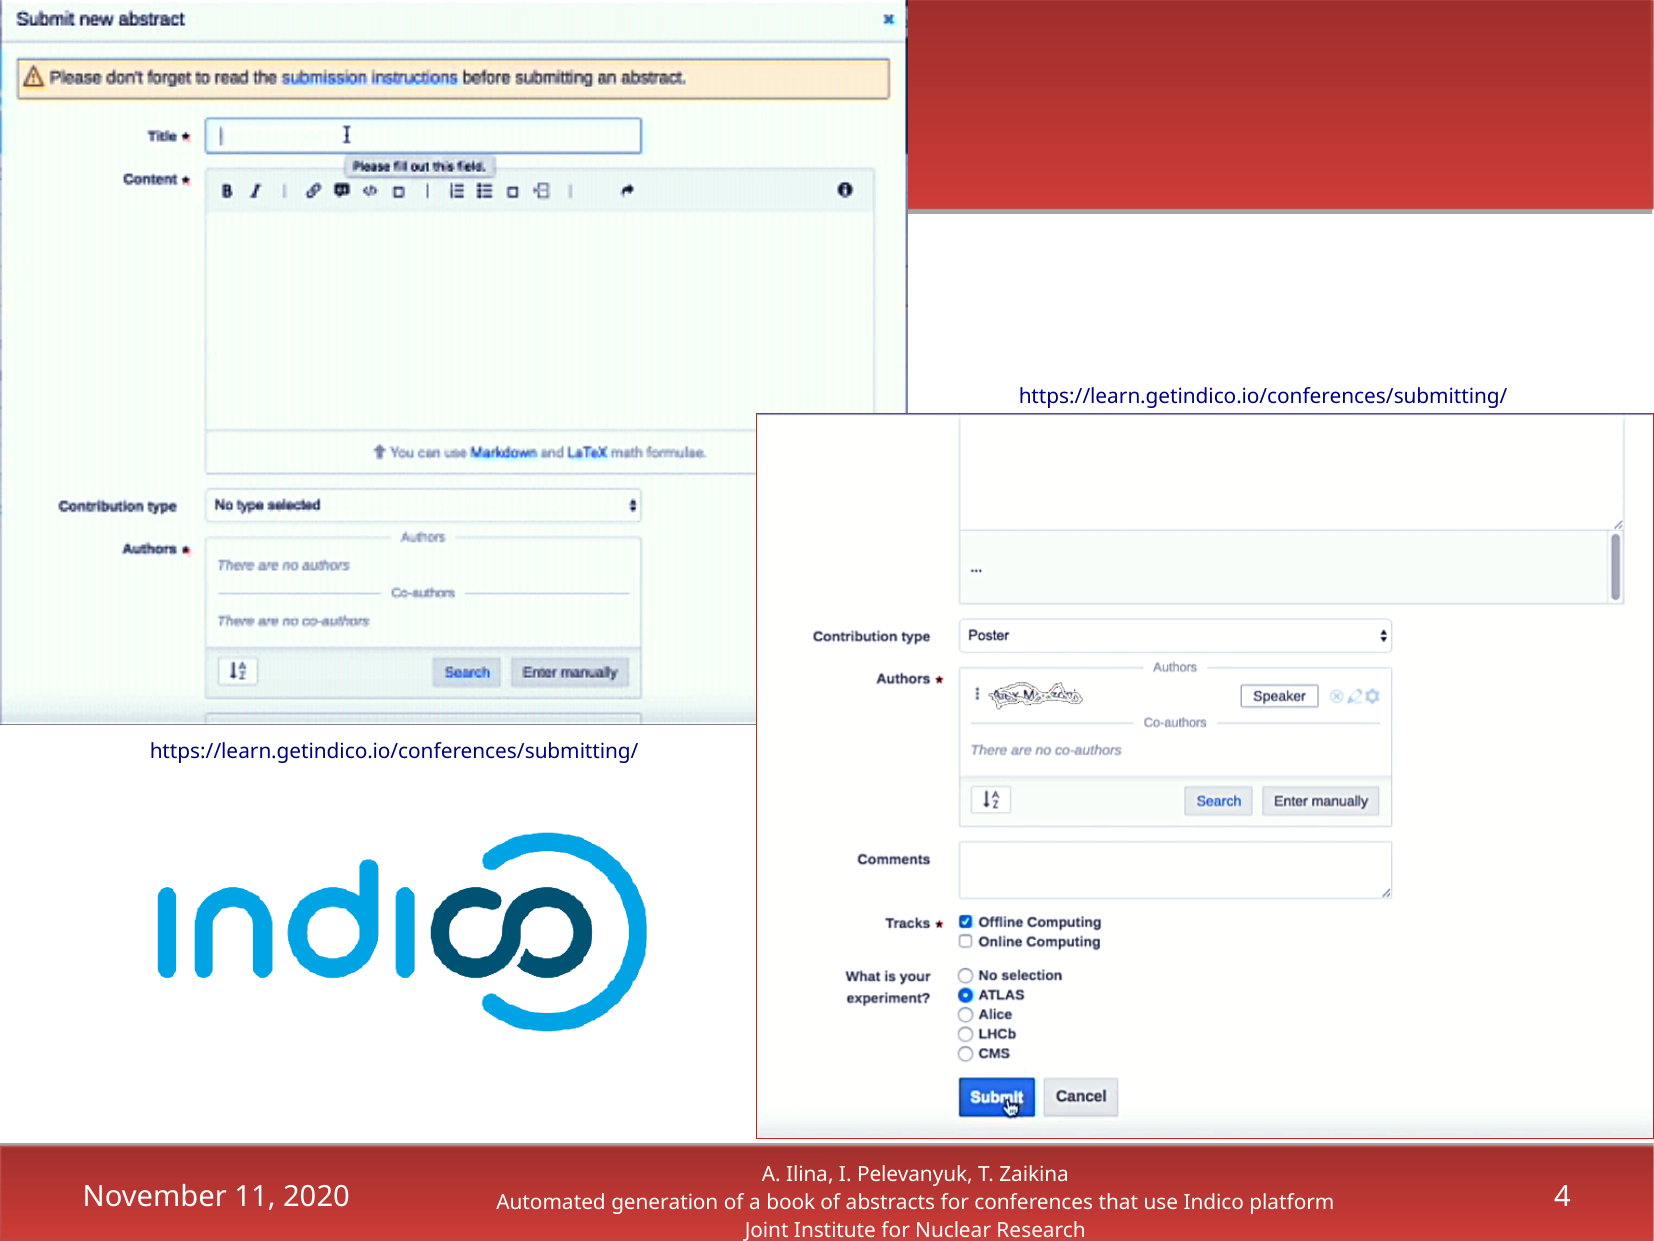

https://learn.getindico.io/conferences/submitting/
https://learn.getindico.io/conferences/submitting/
A. Ilina, I. Pelevanyuk, T. Zaikina
Automated generation of a book of abstracts for conferences that use Indico platform
Joint Institute for Nuclear Research
November 11, 2020
4